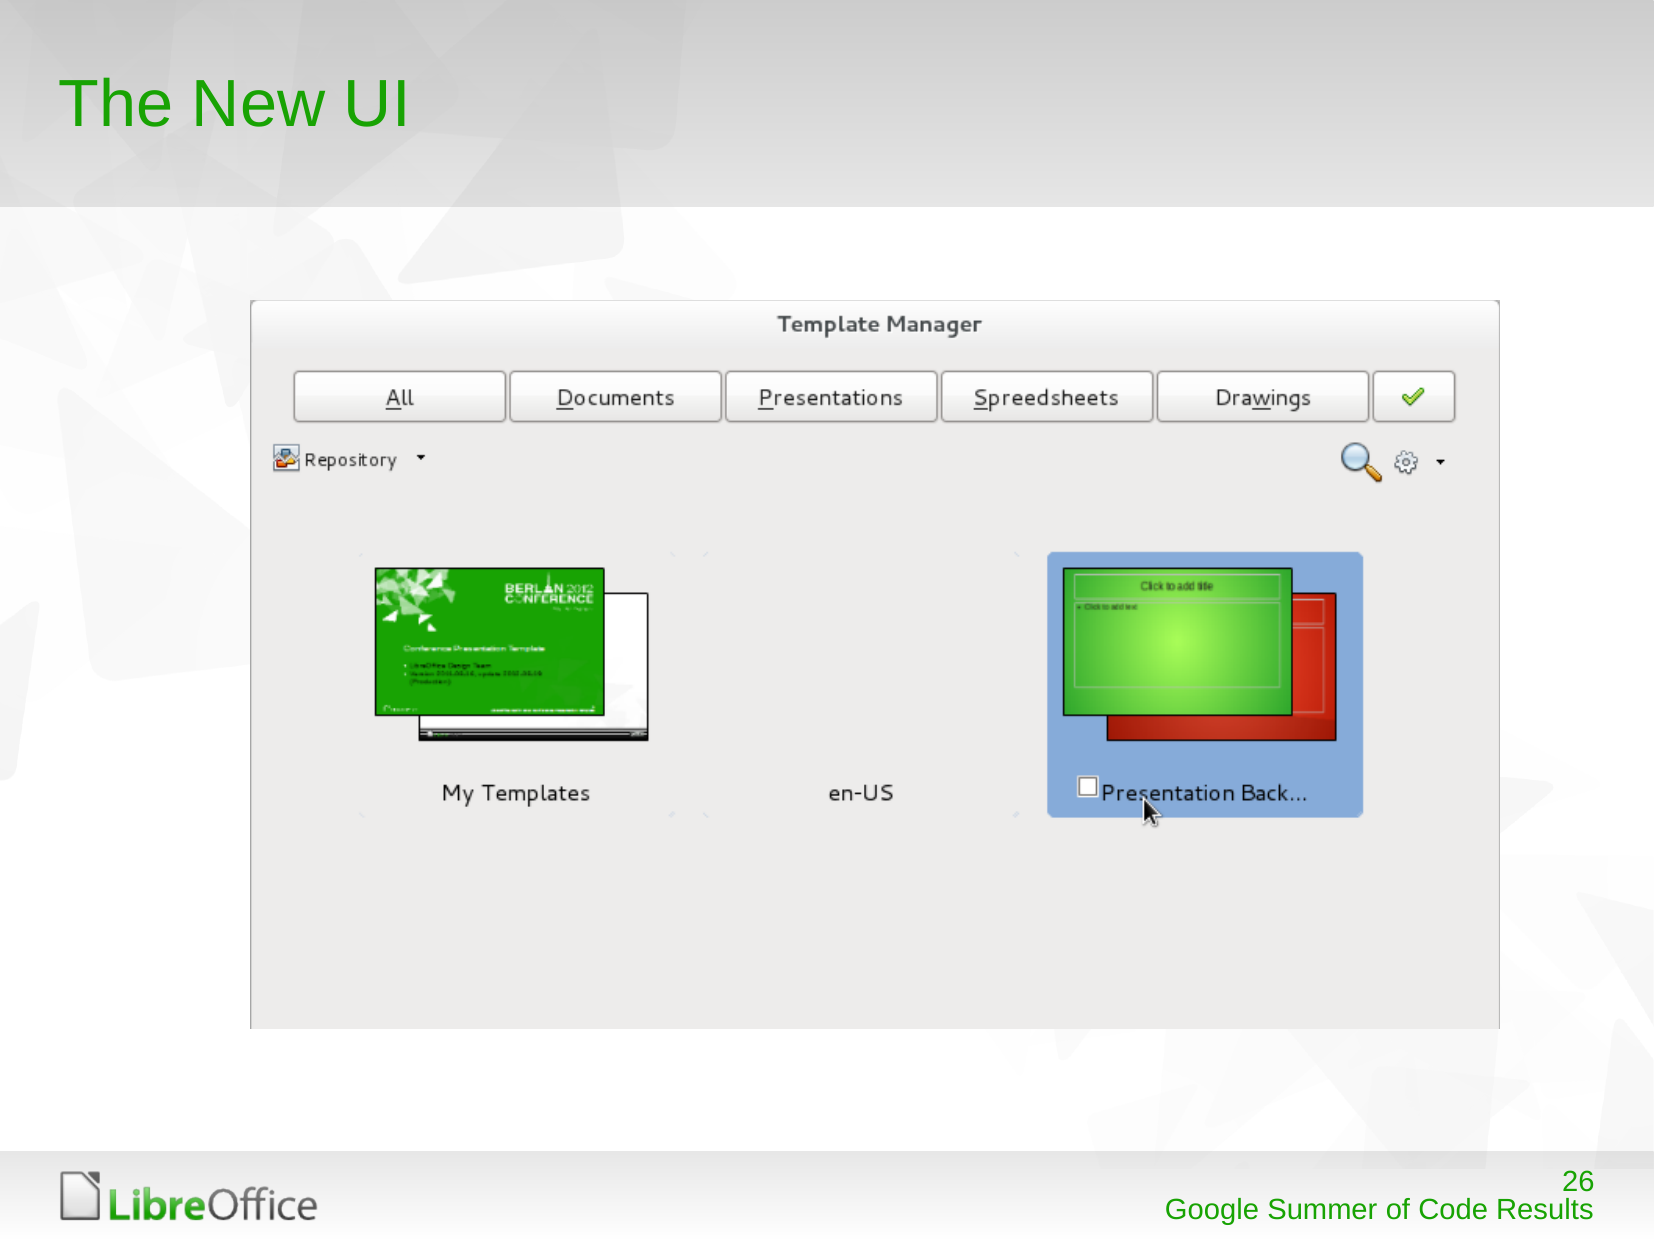

# The New UI
26
Google Summer of Code Results